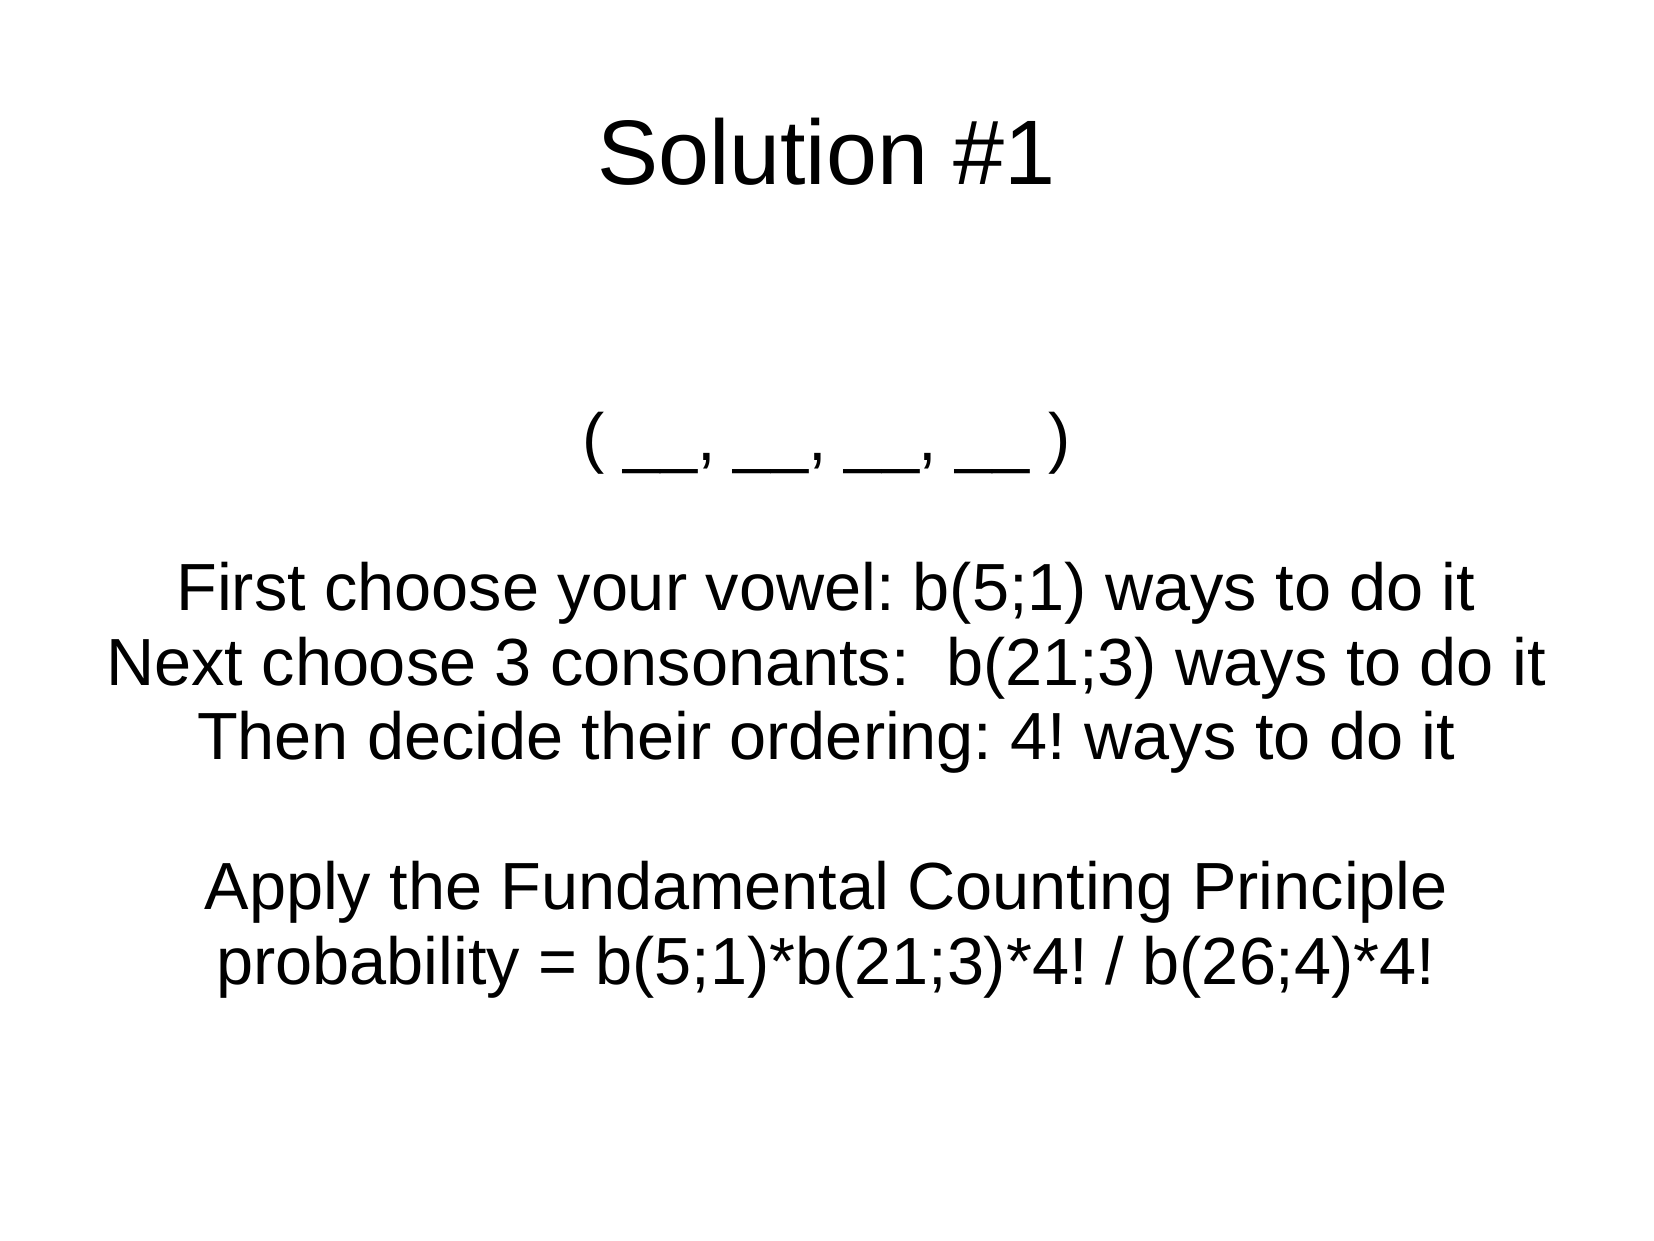

# Solution #1
( __, __, __, __ )
First choose your vowel: b(5;1) ways to do it
Next choose 3 consonants: b(21;3) ways to do it
Then decide their ordering: 4! ways to do it
Apply the Fundamental Counting Principle
probability = b(5;1)*b(21;3)*4! / b(26;4)*4!